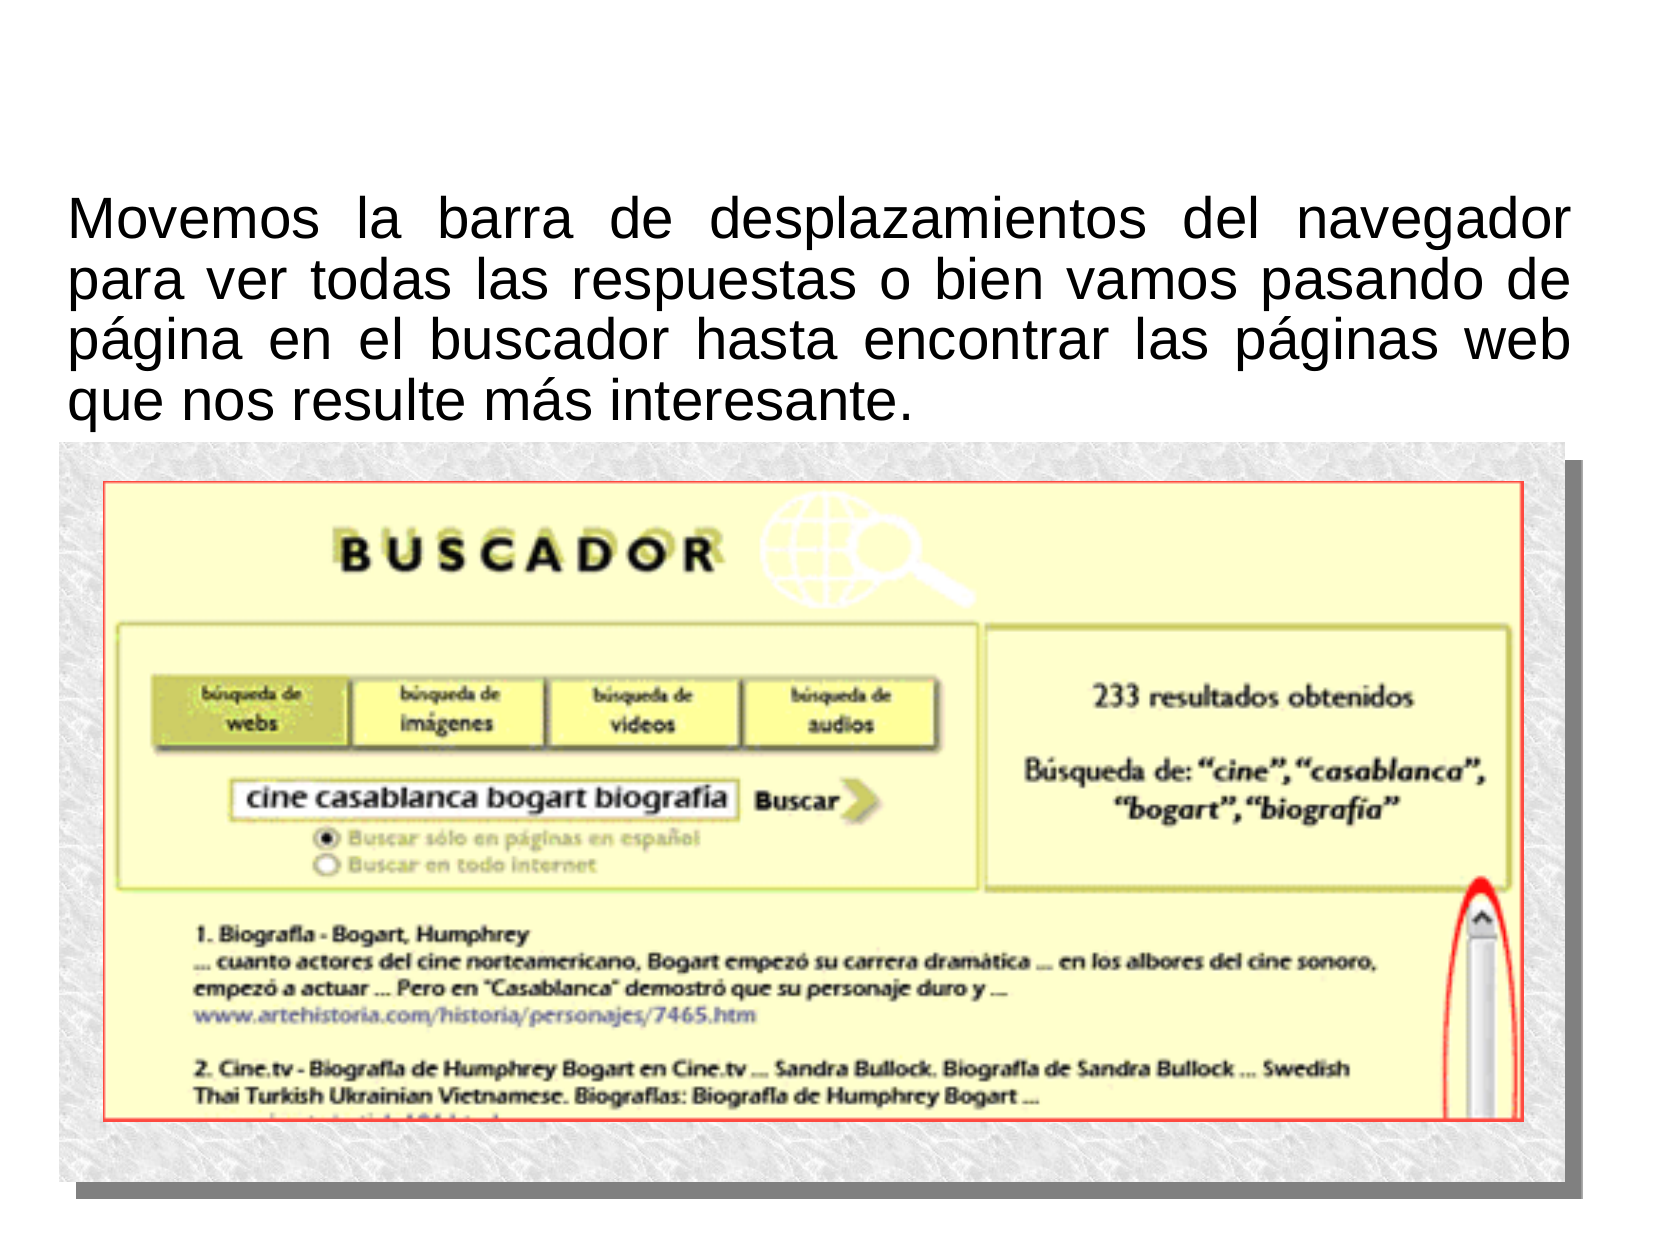

Movemos la barra de desplazamientos del navegador para ver todas las respuestas o bien vamos pasando de página en el buscador hasta encontrar las páginas web que nos resulte más interesante.